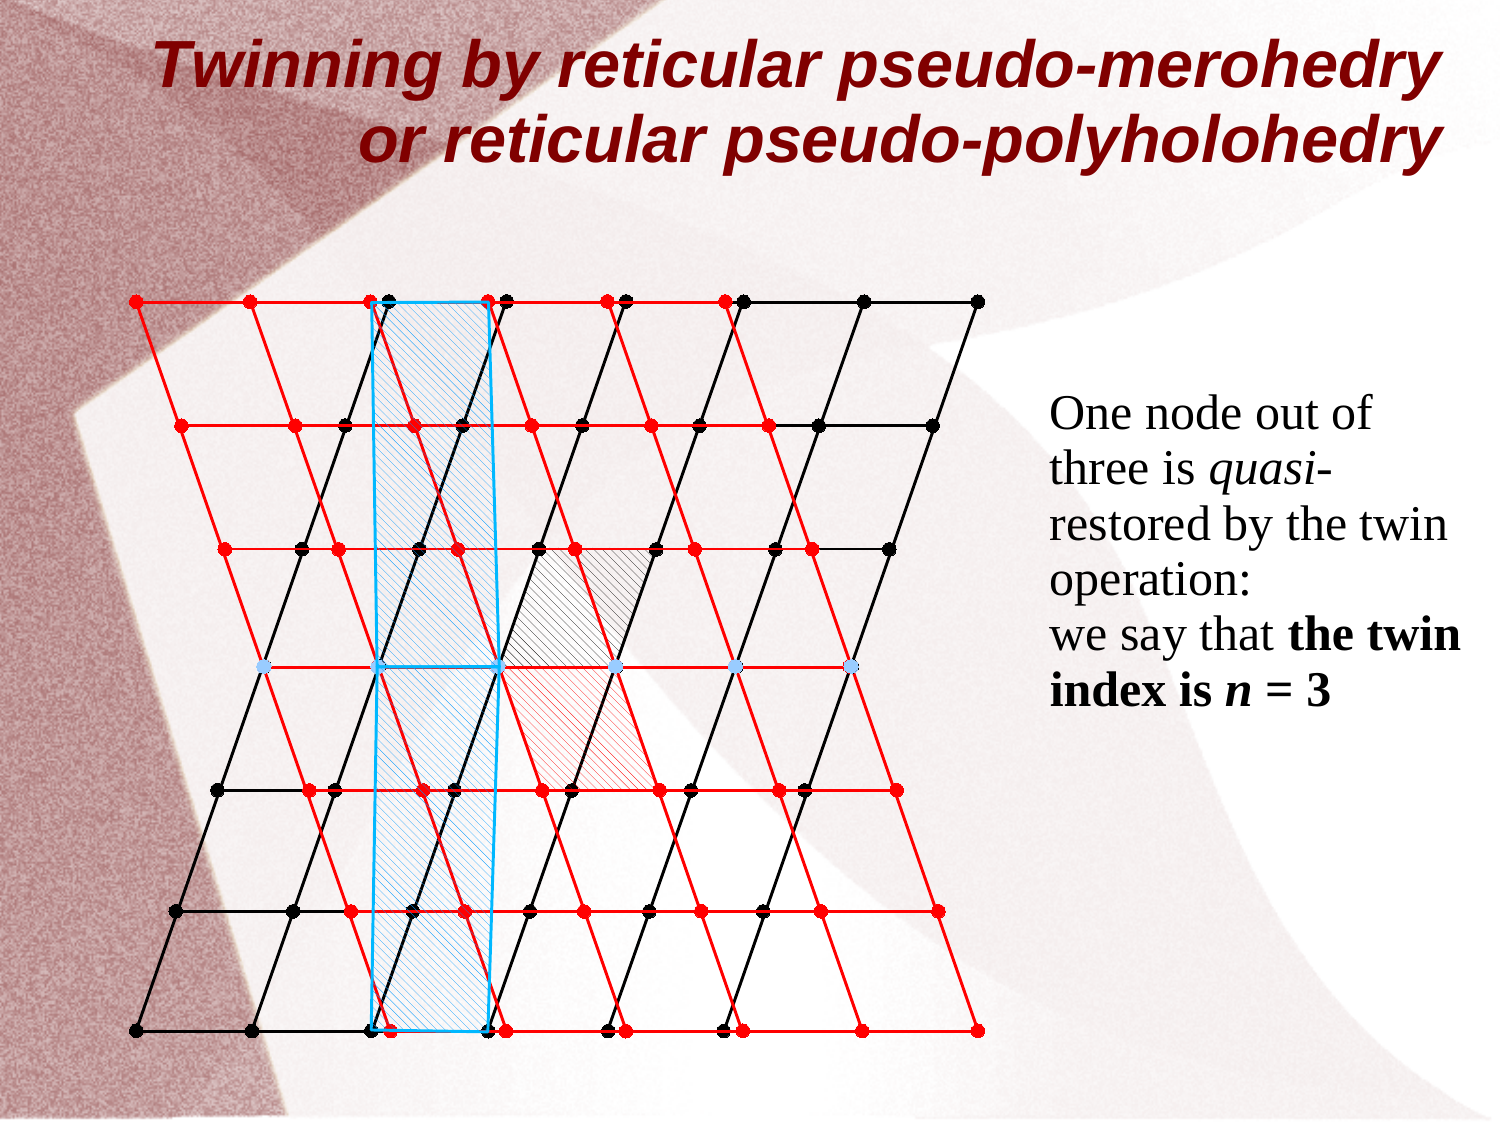

# Twinning by reticular pseudo-merohedry or reticular pseudo-polyholohedry
One node out of three is quasi-restored by the twin operation:
we say that the twin index is n = 3